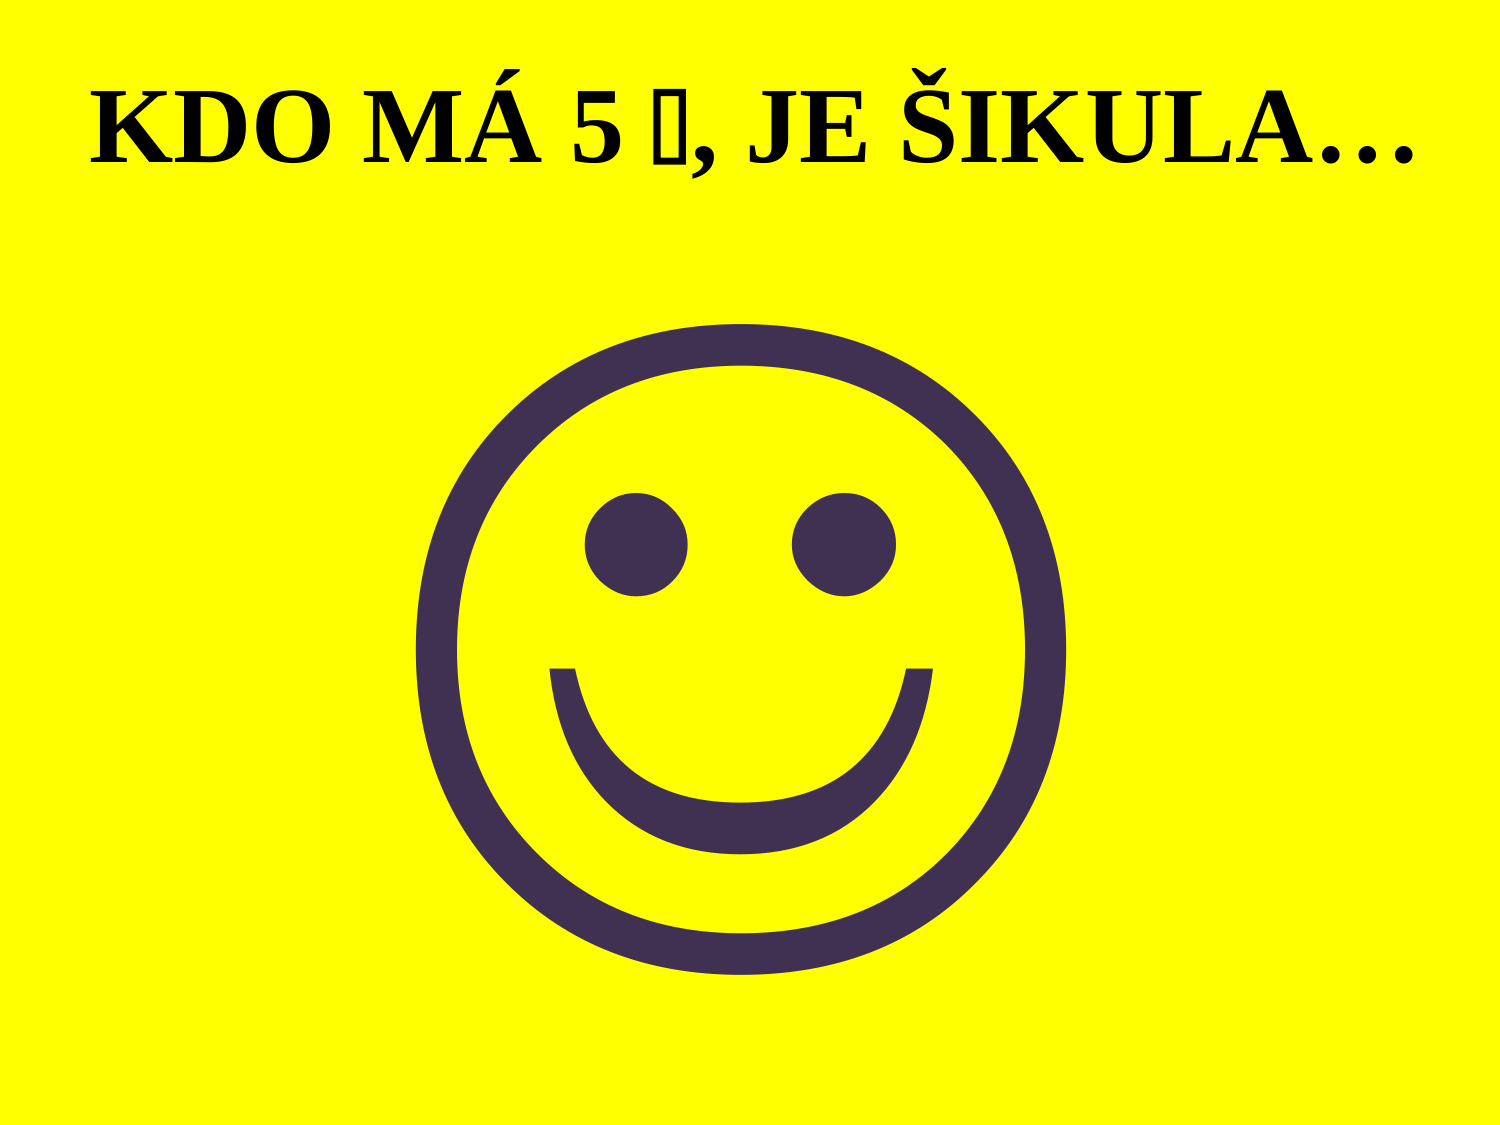

KDO MÁ 5 , JE ŠIKULA…
